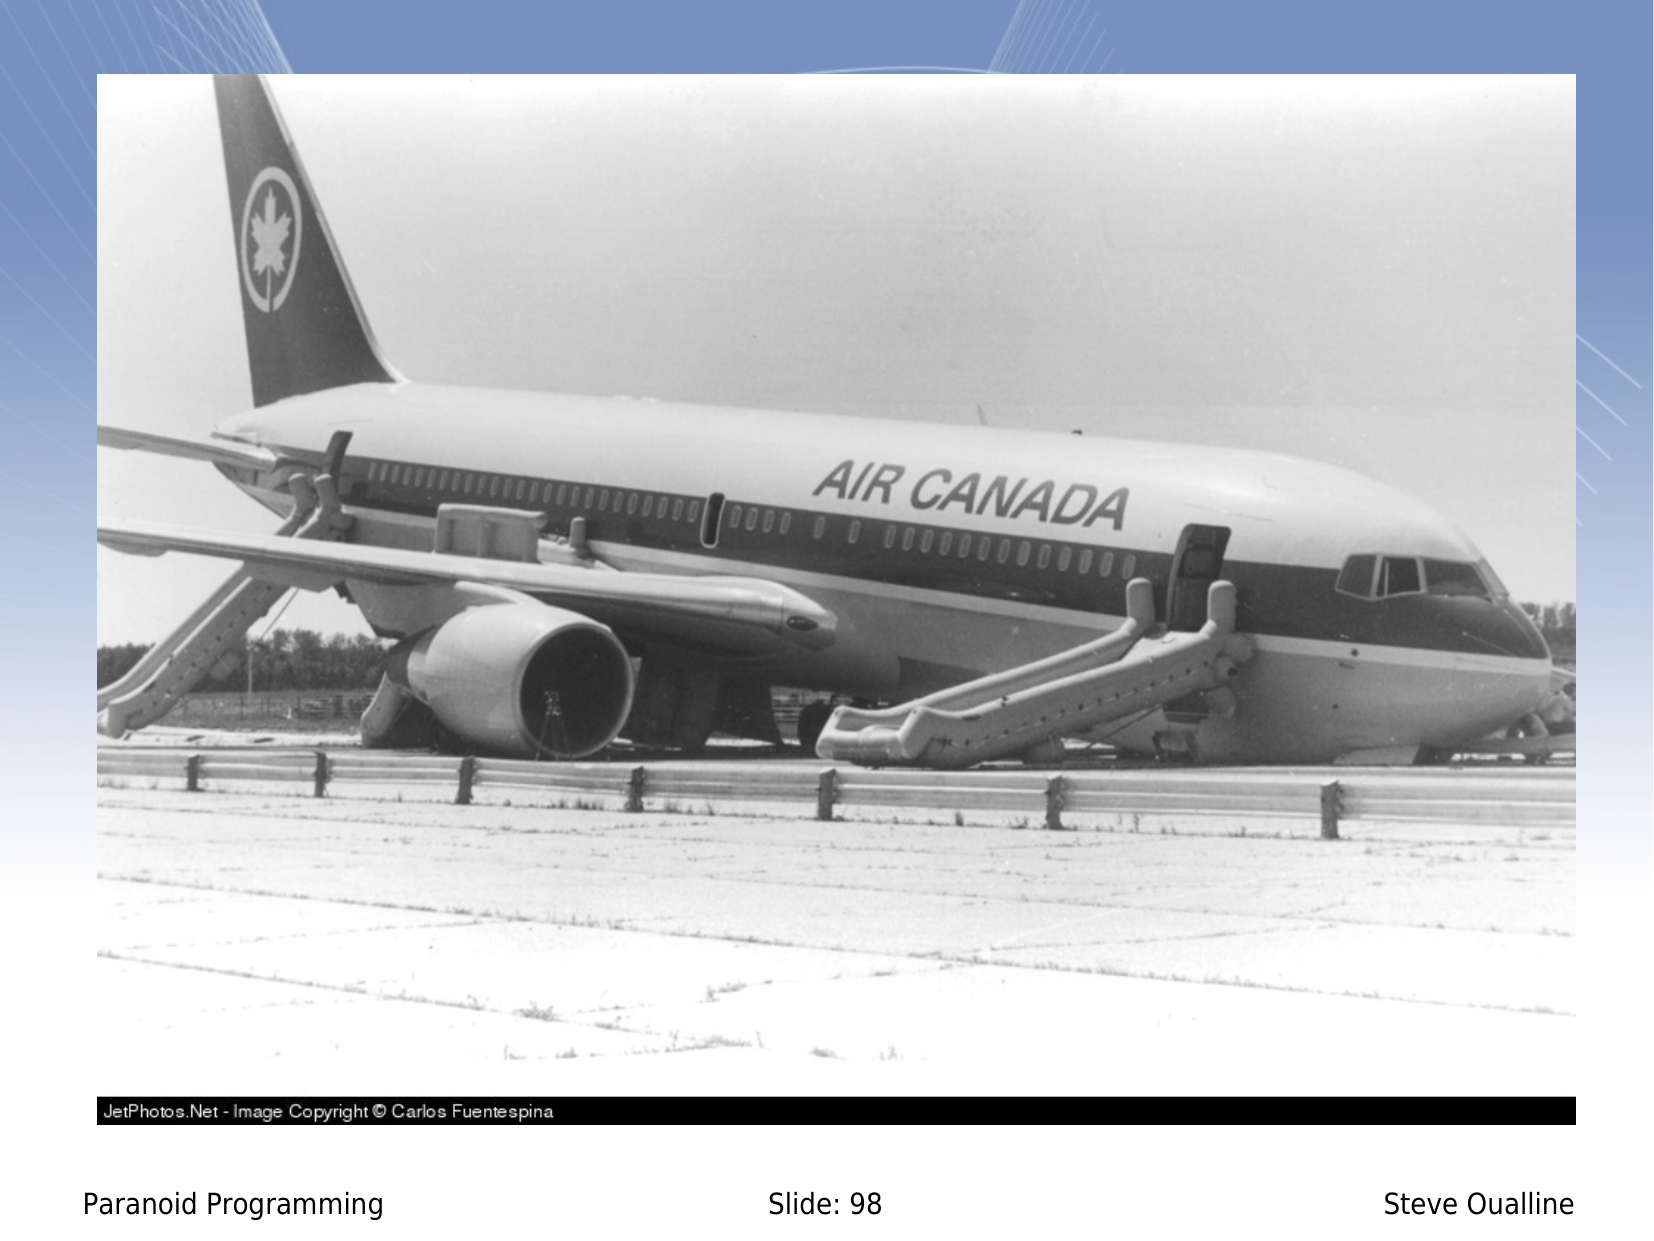

# Result
Paranoid Programming
Steve Oualline
98